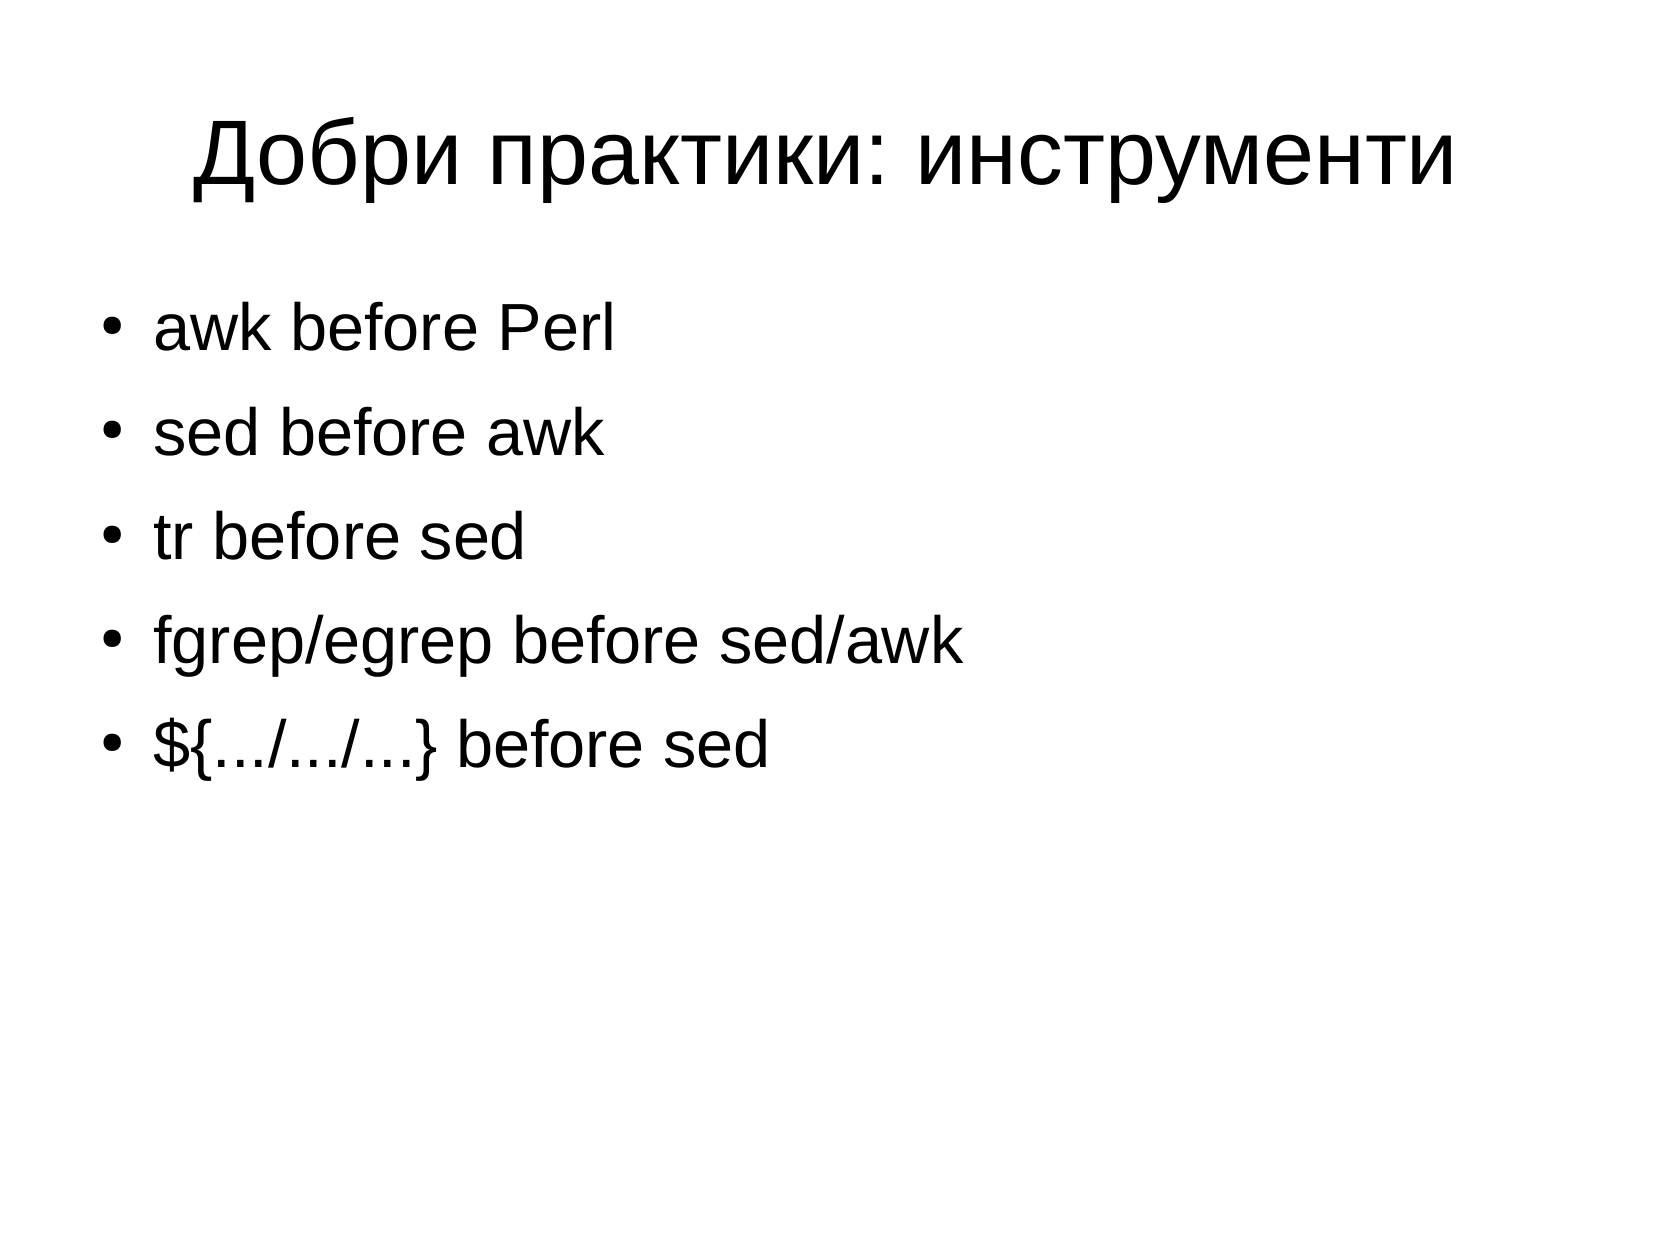

# Добри практики: инструменти
awk before Perl
sed before awk
tr before sed
fgrep/egrep before sed/awk
${.../.../...} before sed